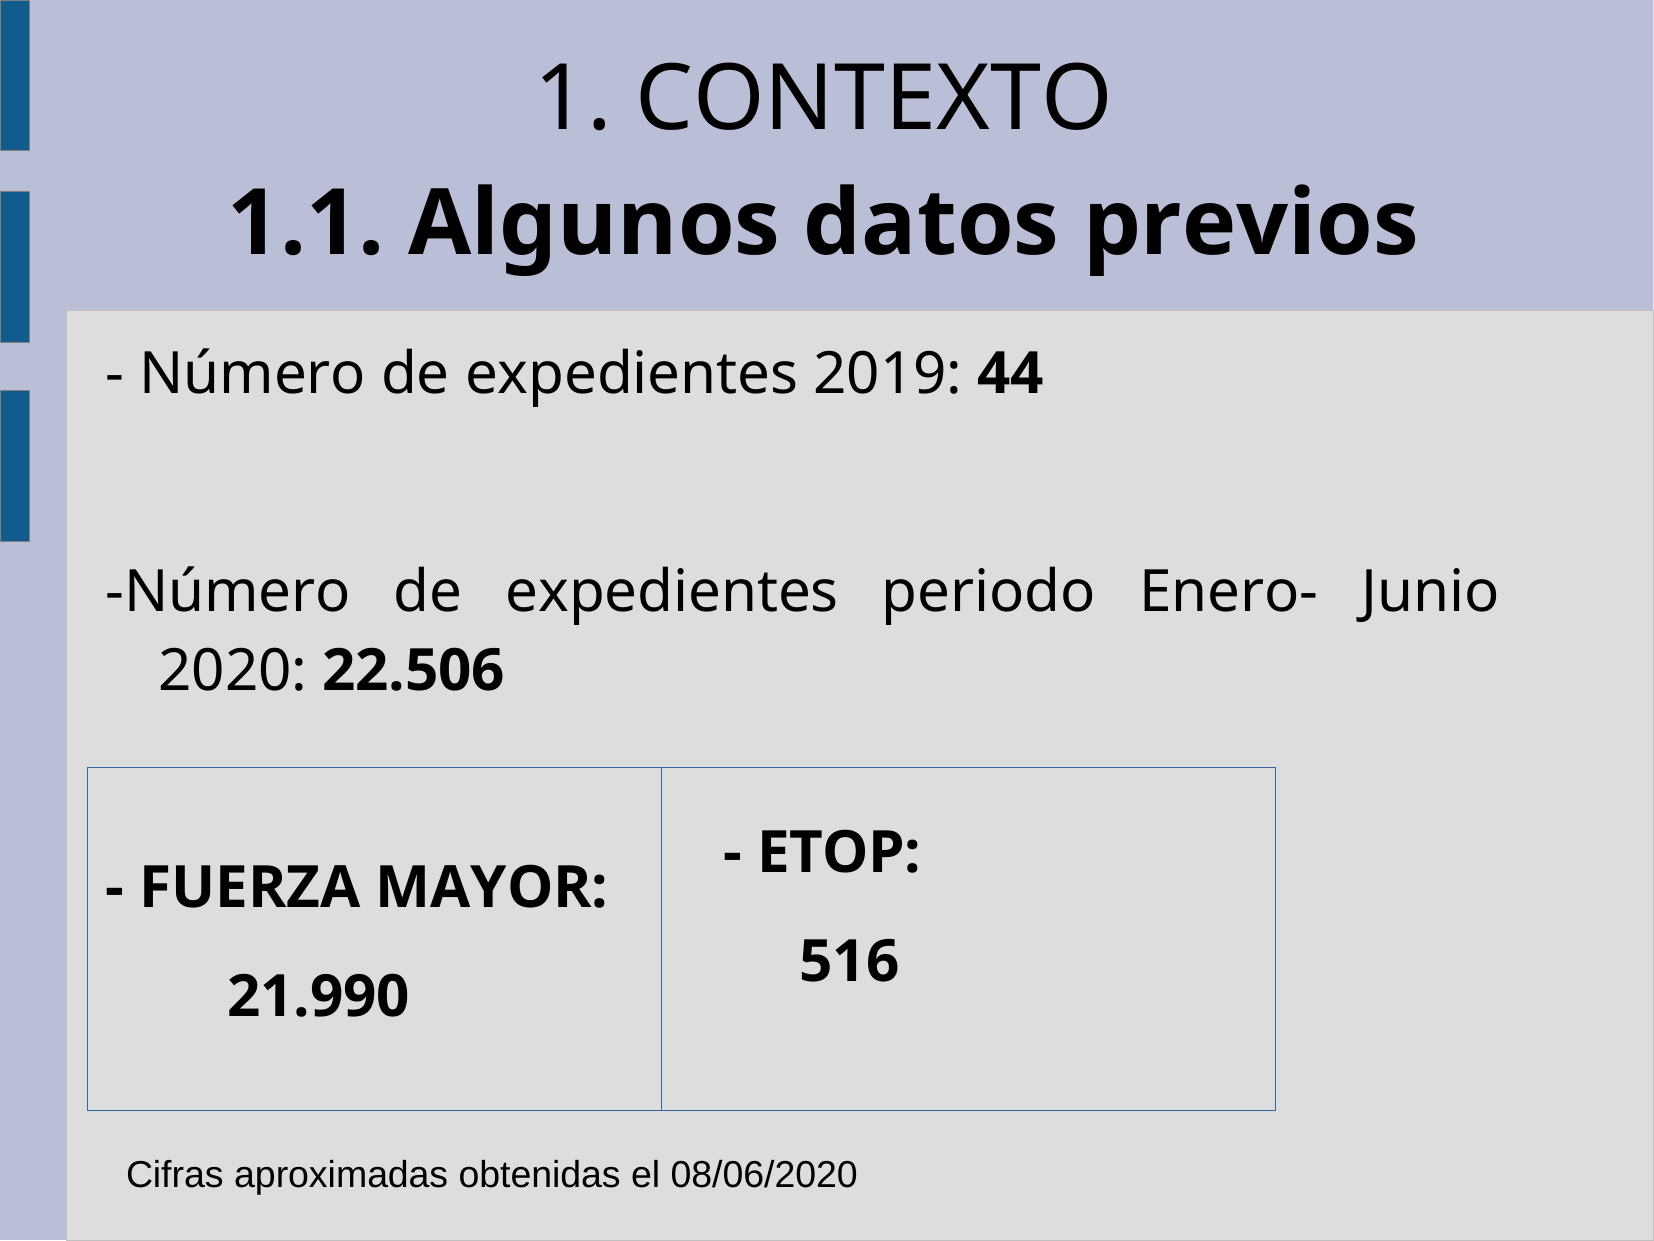

# 1. CONTEXTO 1.1. Algunos datos previos
- Número de expedientes 2019: 44
-Número de expedientes periodo Enero- Junio 2020: 22.506
- FUERZA MAYOR:
 21.990
- ETOP:
 516
Cifras aproximadas obtenidas el 08/06/2020